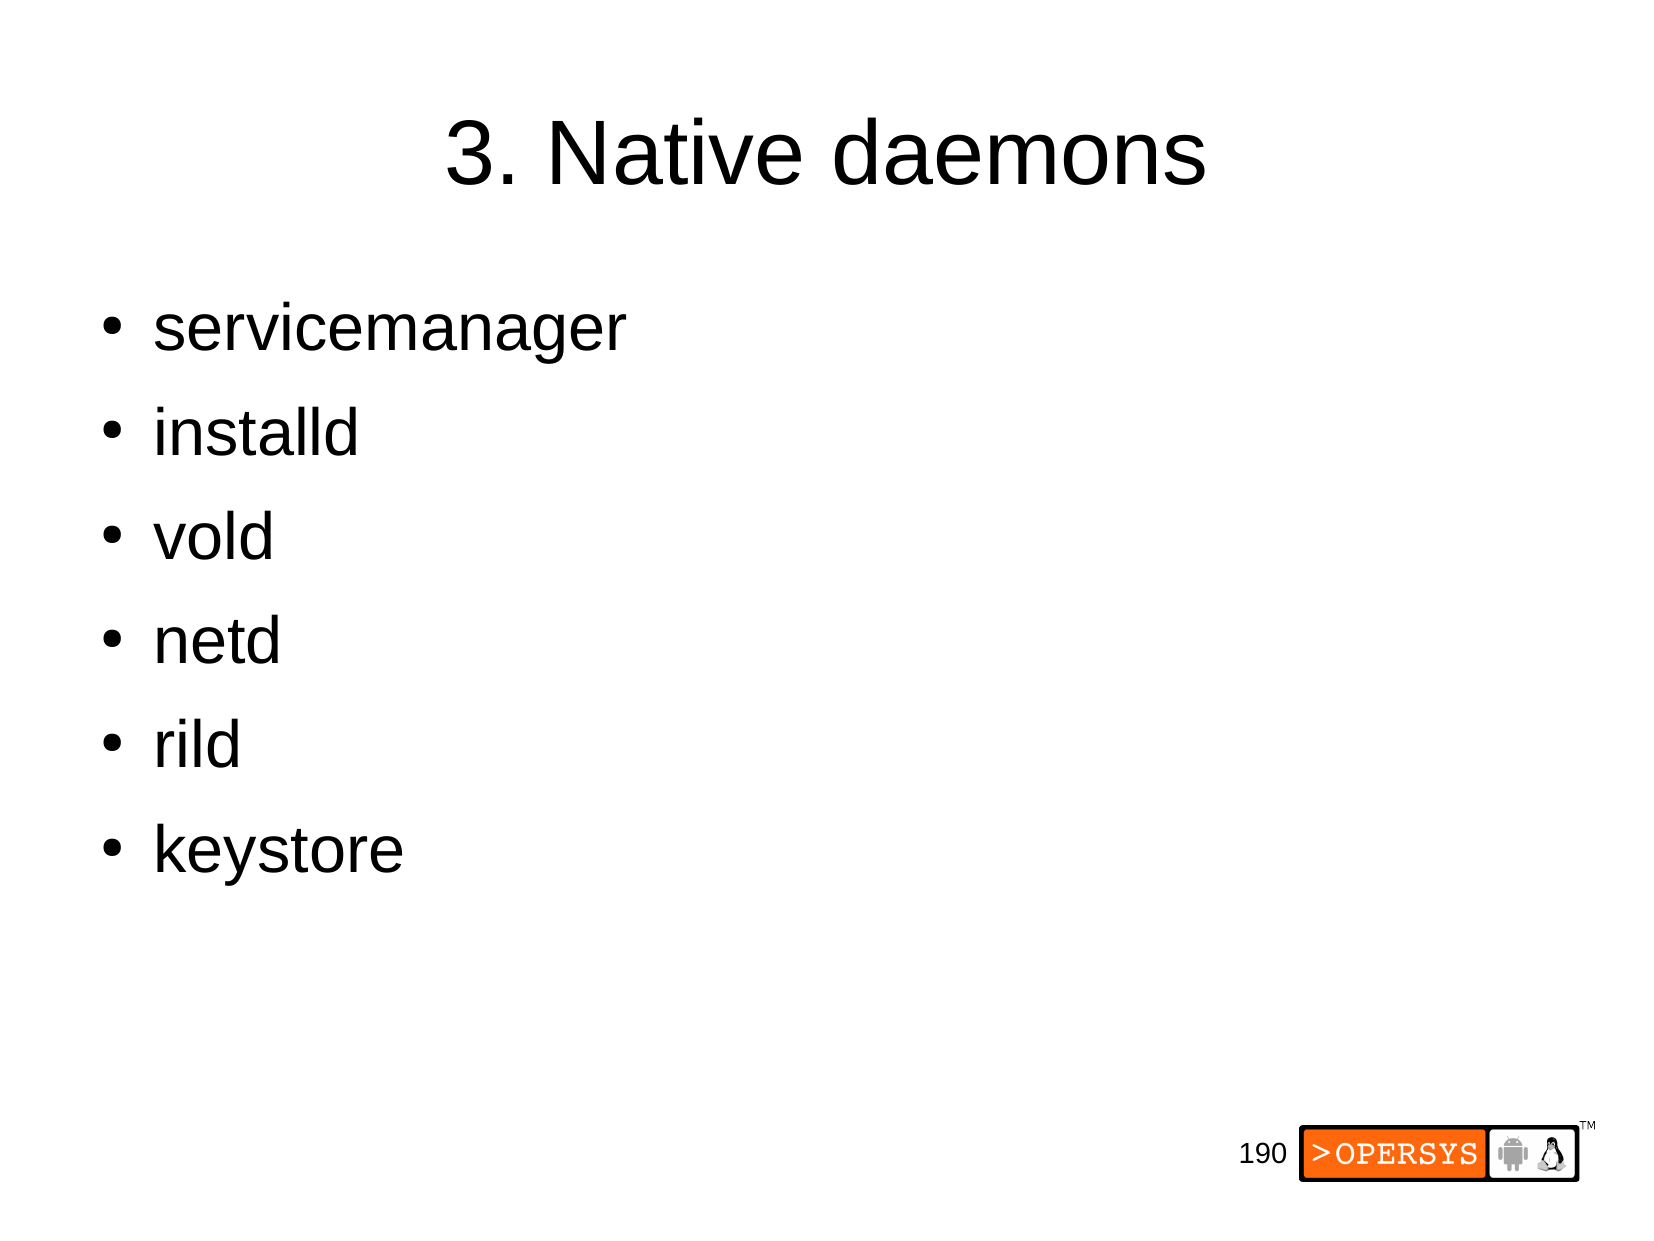

# 3. Native daemons
servicemanager
installd
vold
netd
rild
keystore